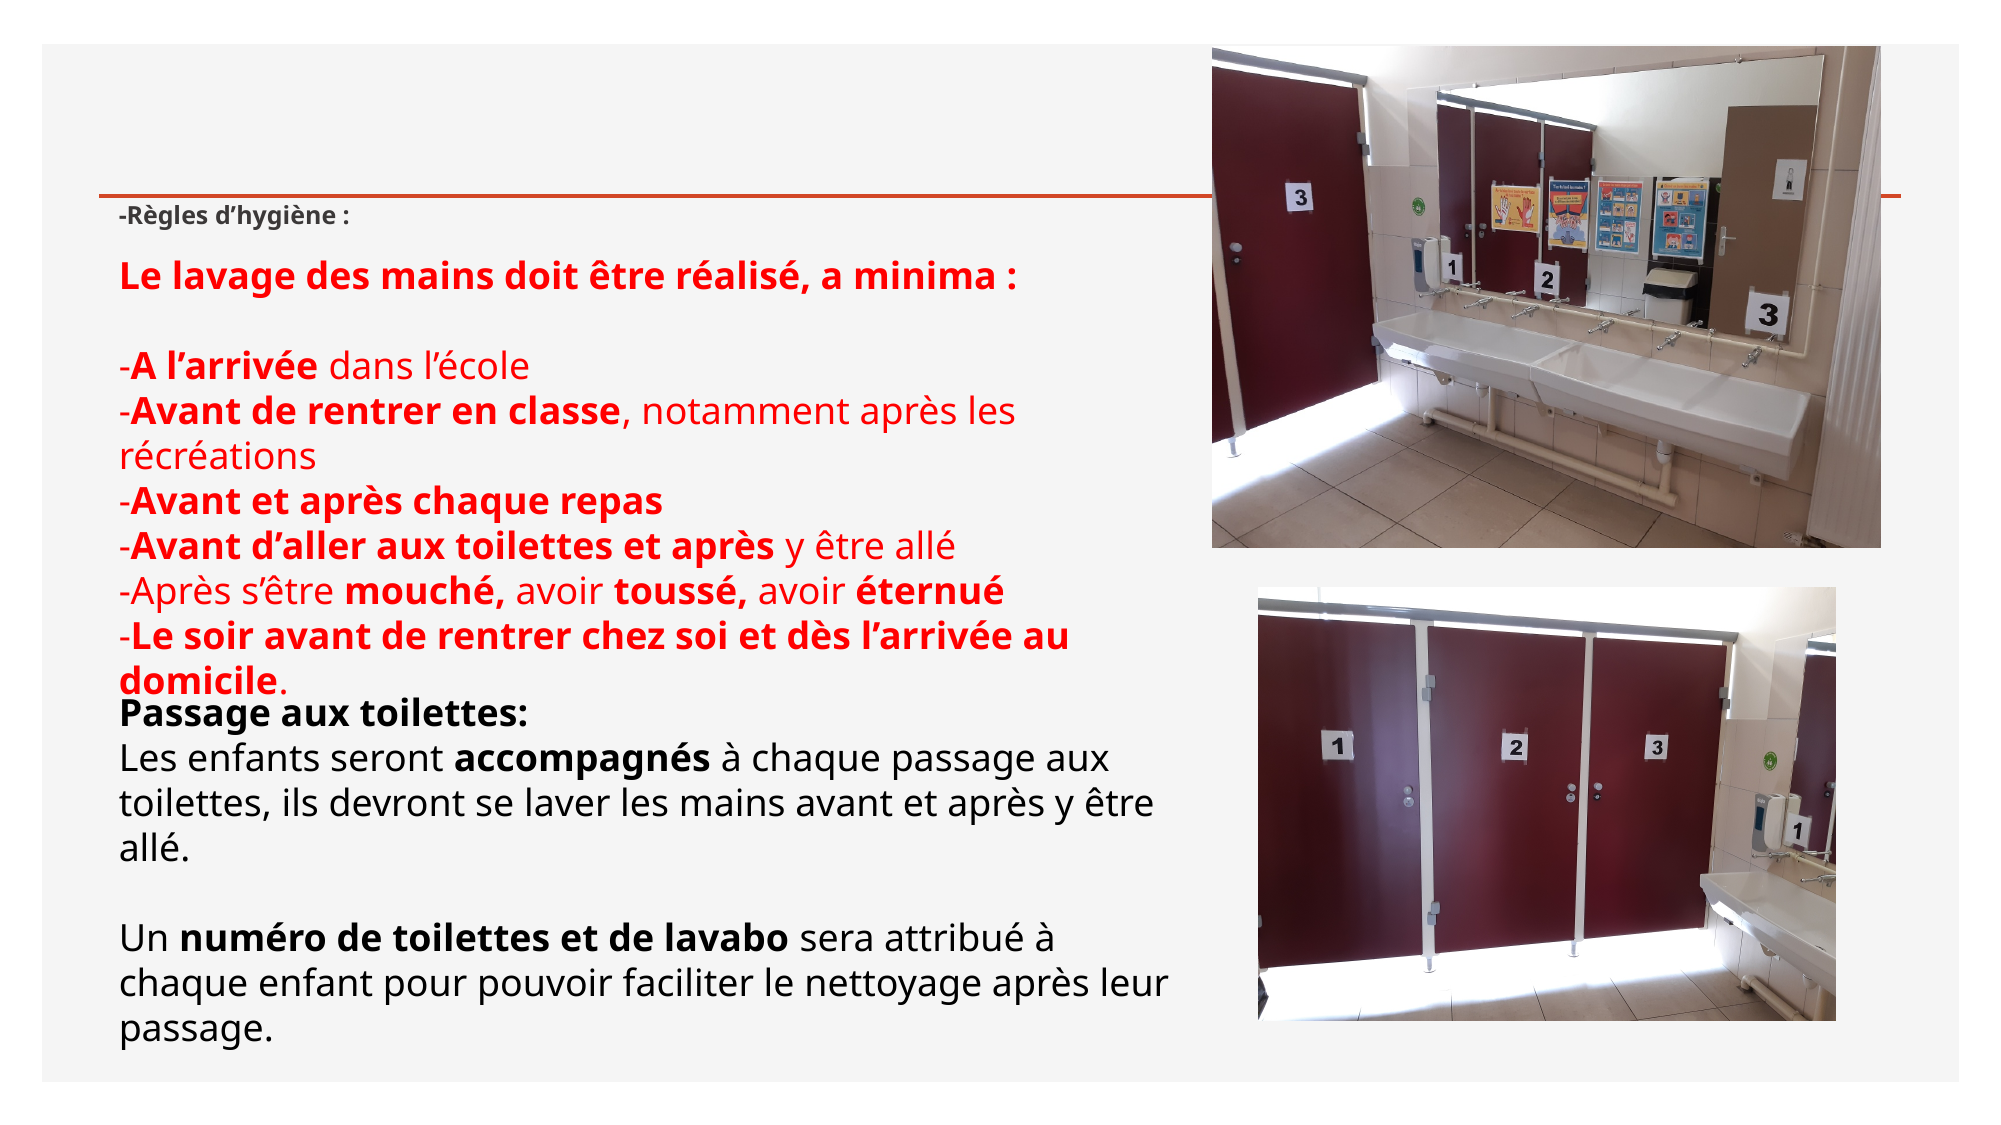

# -Règles d’hygiène :
Le lavage des mains doit être réalisé, a minima :
-A l’arrivée dans l’école
-Avant de rentrer en classe, notamment après les récréations
-Avant et après chaque repas
-Avant d’aller aux toilettes et après y être allé
-Après s’être mouché, avoir toussé, avoir éternué
-Le soir avant de rentrer chez soi et dès l’arrivée au domicile.
Passage aux toilettes:
Les enfants seront accompagnés à chaque passage aux toilettes, ils devront se laver les mains avant et après y être allé.
Un numéro de toilettes et de lavabo sera attribué à chaque enfant pour pouvoir faciliter le nettoyage après leur passage.